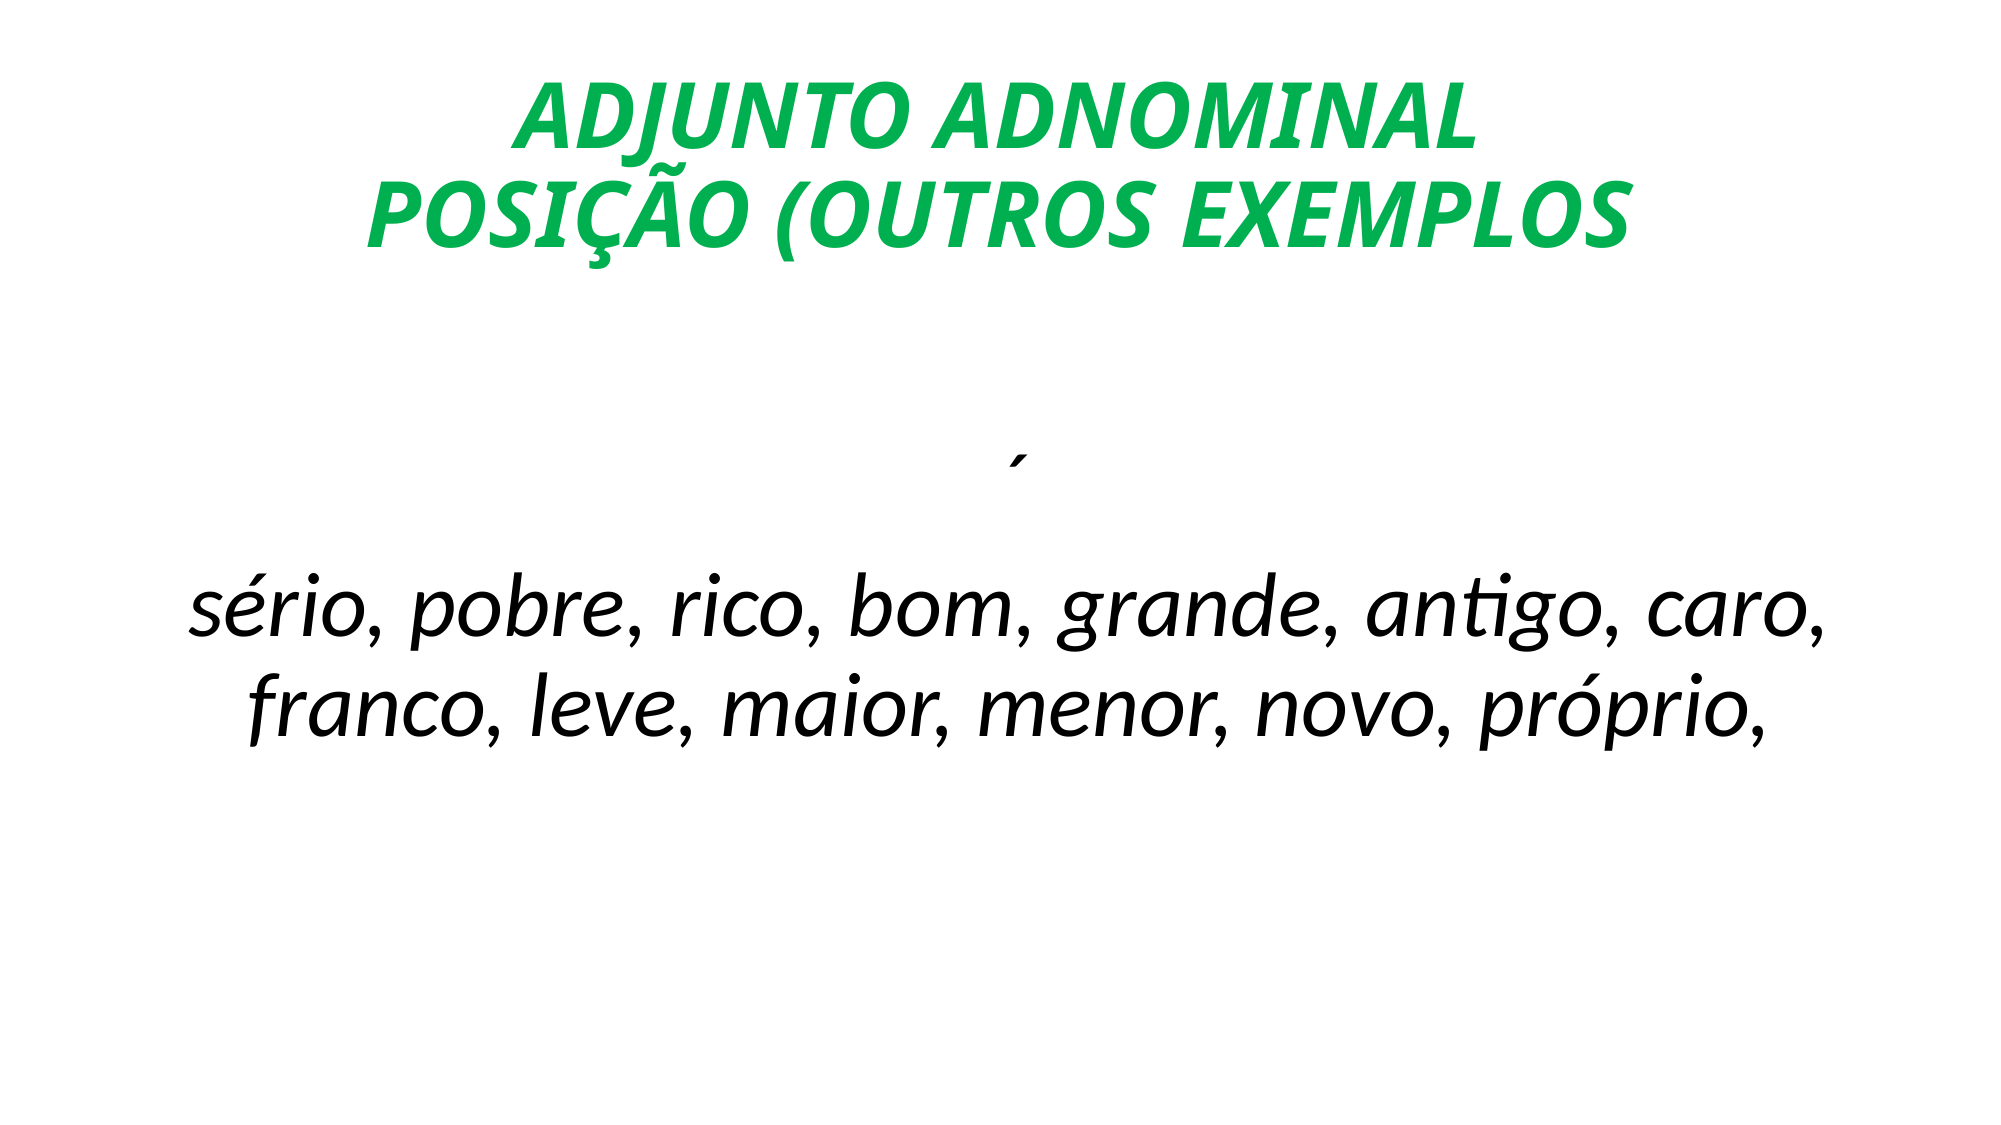

# ADJUNTO ADNOMINAL POSIÇÃO (OUTROS EXEMPLOS
´
sério, pobre, rico, bom, grande, antigo, caro, franco, leve, maior, menor, novo, próprio,